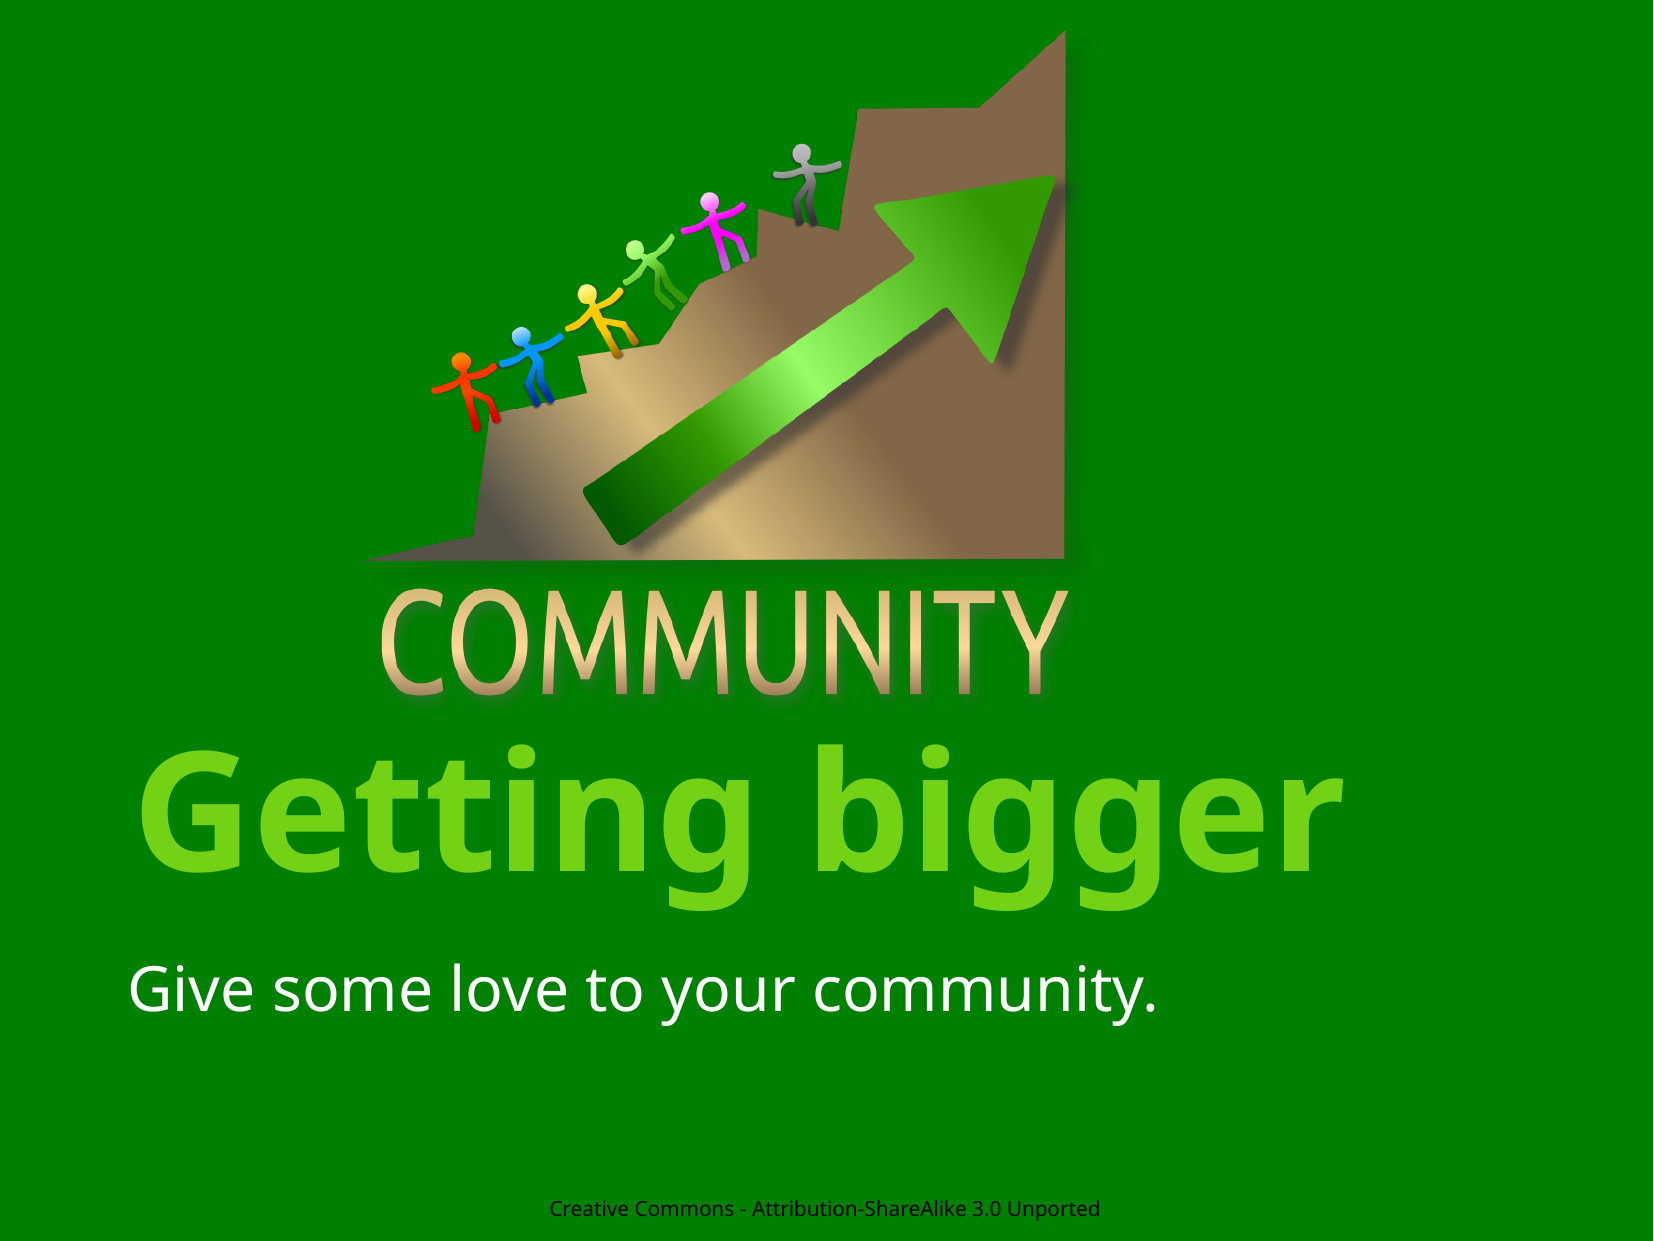

Getting bigger
Give some love to your community.